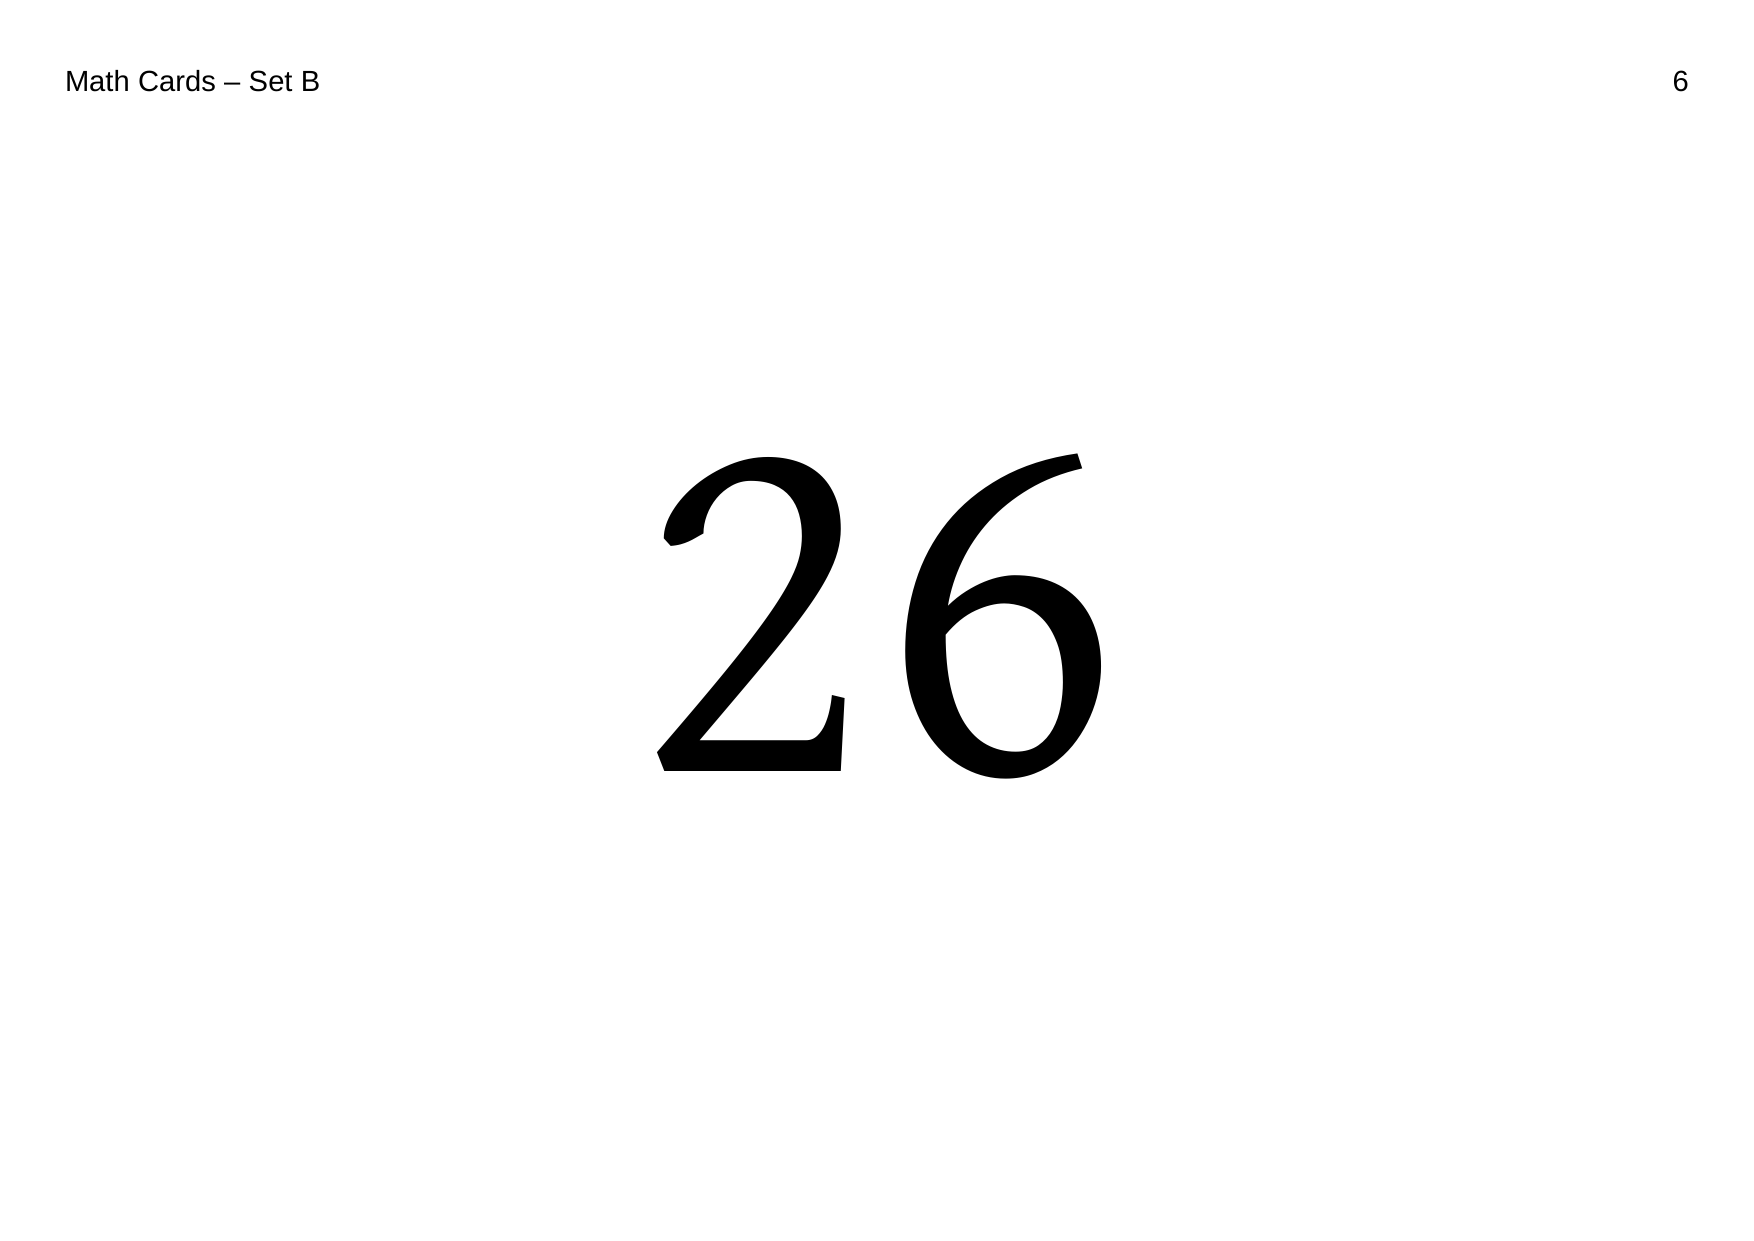

Math Cards – Set B
6
26